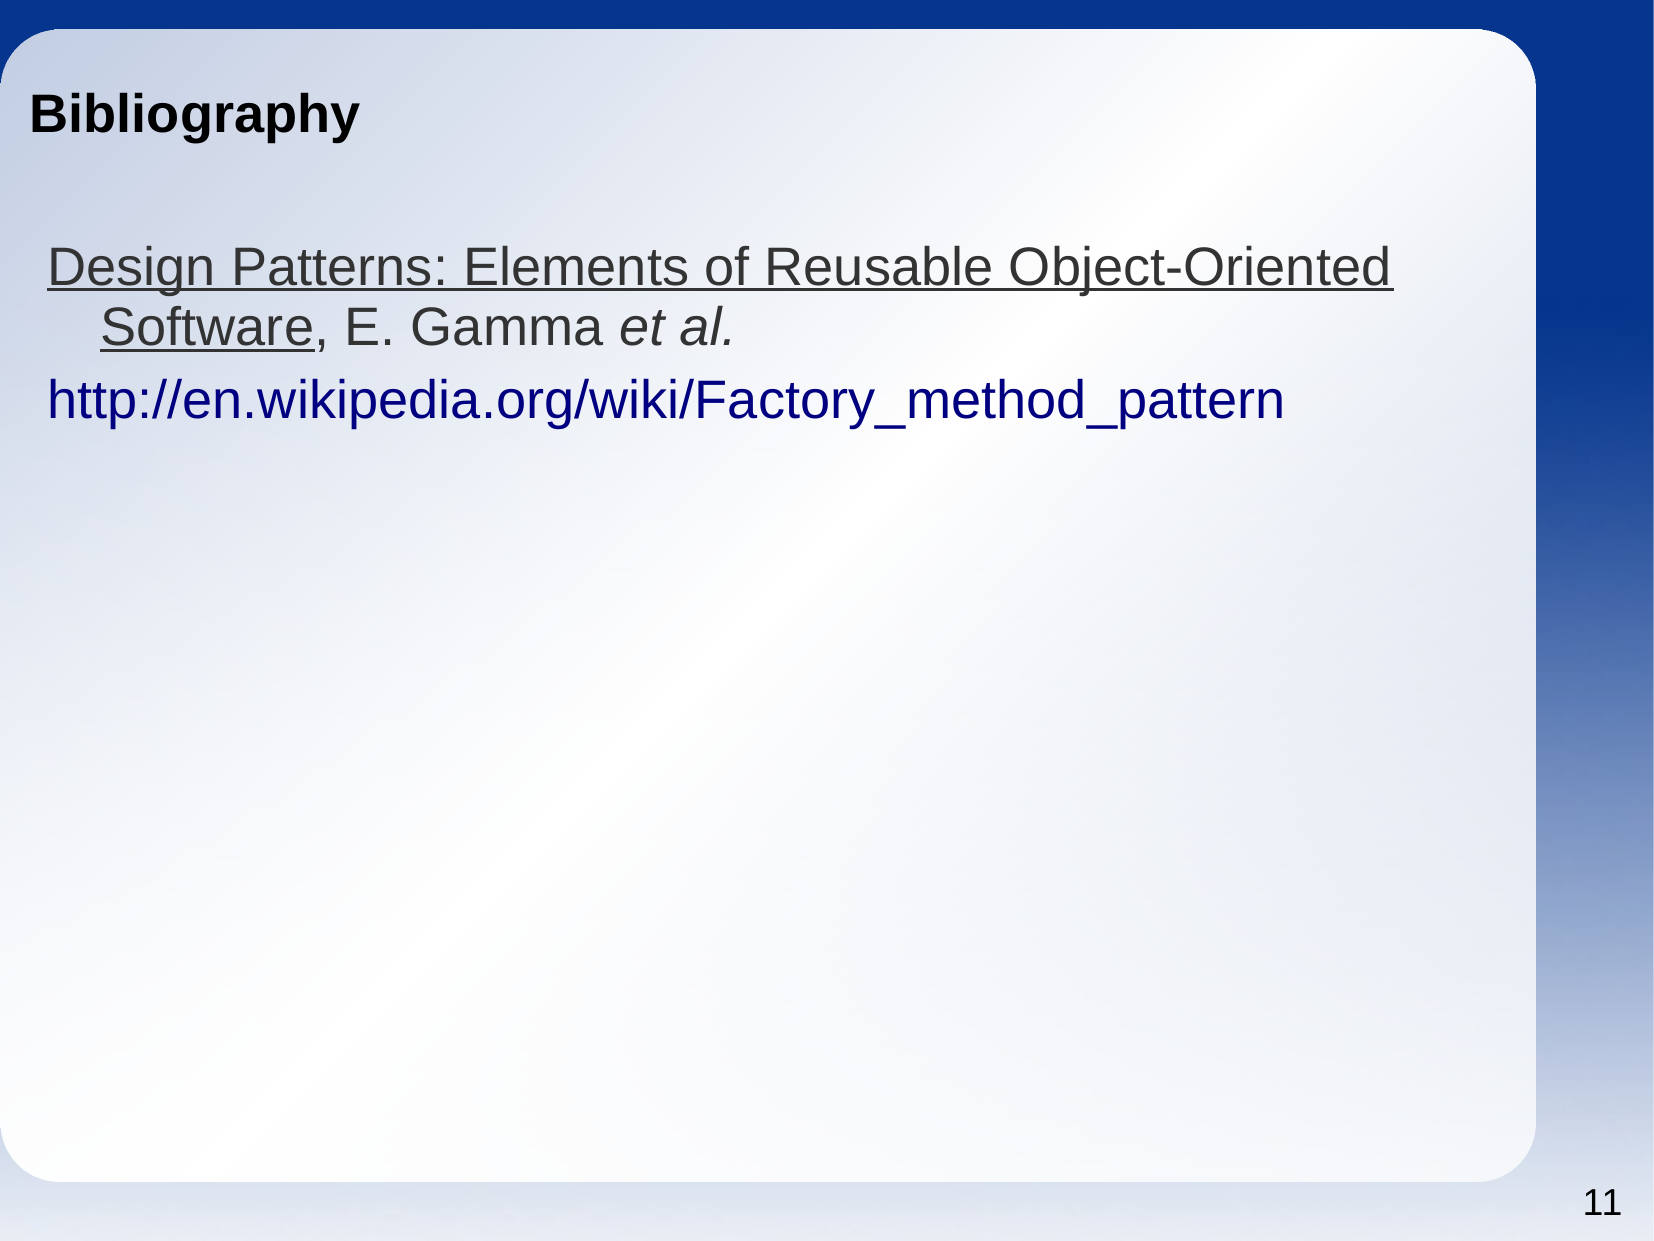

# Bibliography
Design Patterns: Elements of Reusable Object-Oriented Software, E. Gamma et al.
http://en.wikipedia.org/wiki/Factory_method_pattern
11